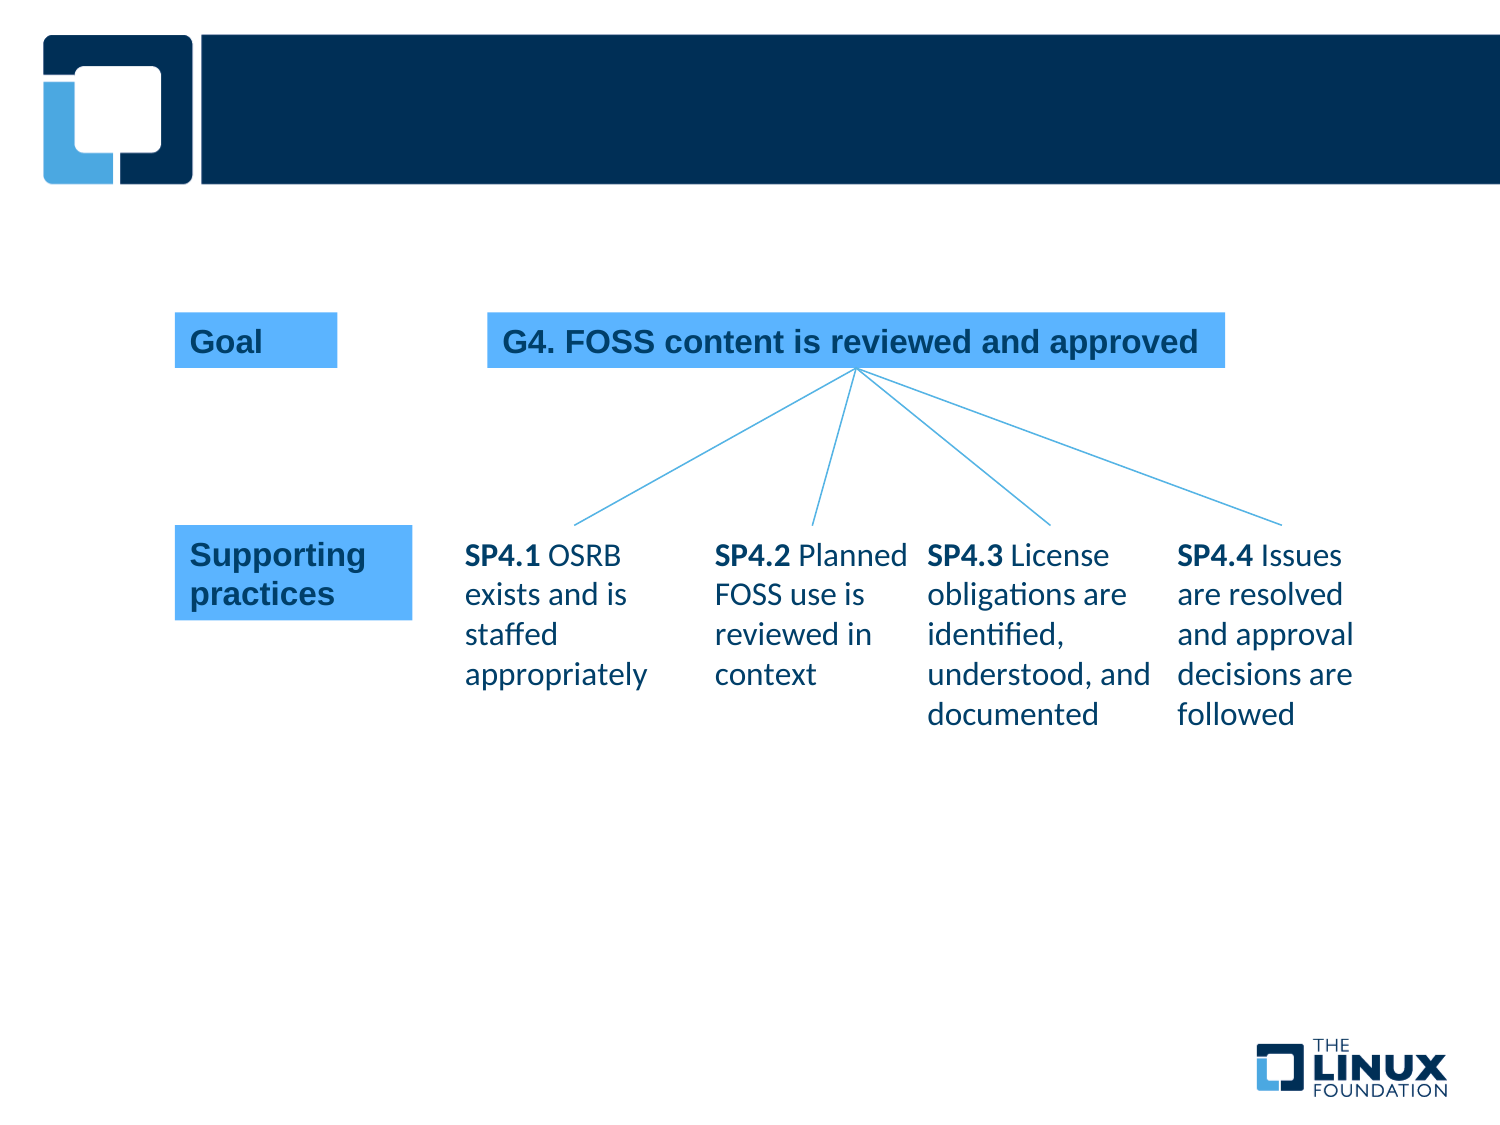

Goal
G4. FOSS content is reviewed and approved
Supporting practices
SP4.1 OSRB exists and is staffed appropriately
SP4.2 Planned FOSS use is reviewed in context
SP4.3 License obligations are identified, understood, and
documented
SP4.4 Issues are resolved and approval decisions are followed